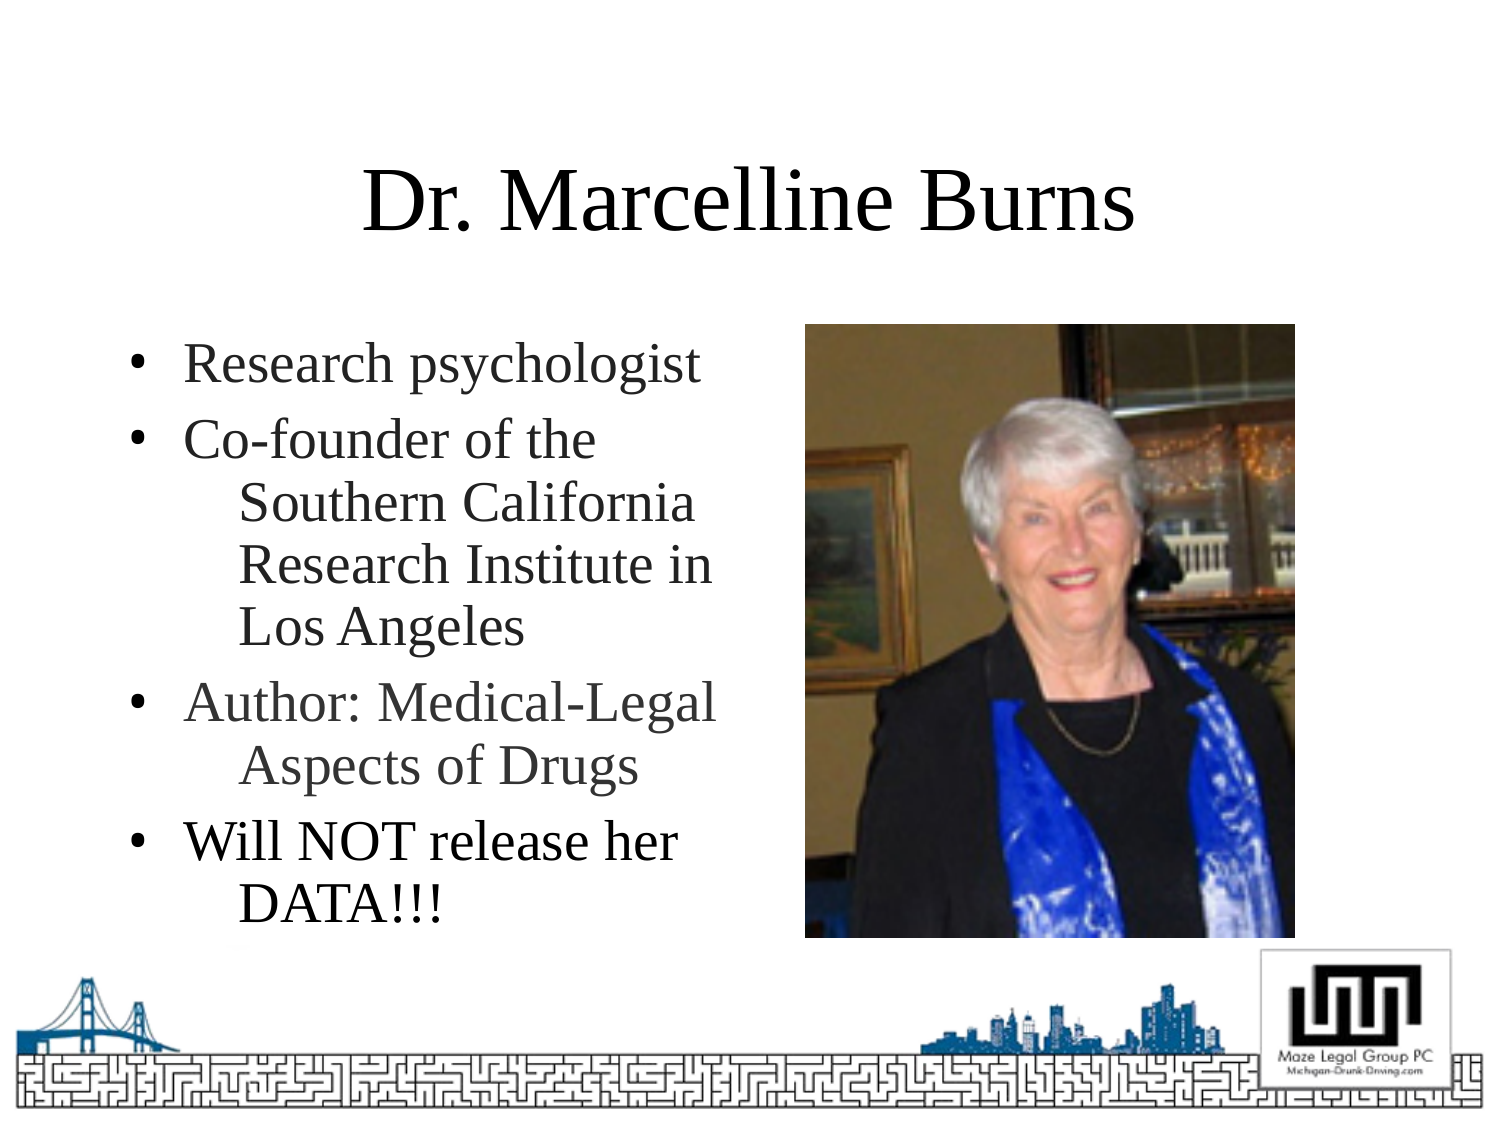

# Dr. Marcelline Burns
Research psychologist
Co-founder of the Southern California Research Institute in Los Angeles
Author: Medical-Legal Aspects of Drugs
Will NOT release her DATA!!!